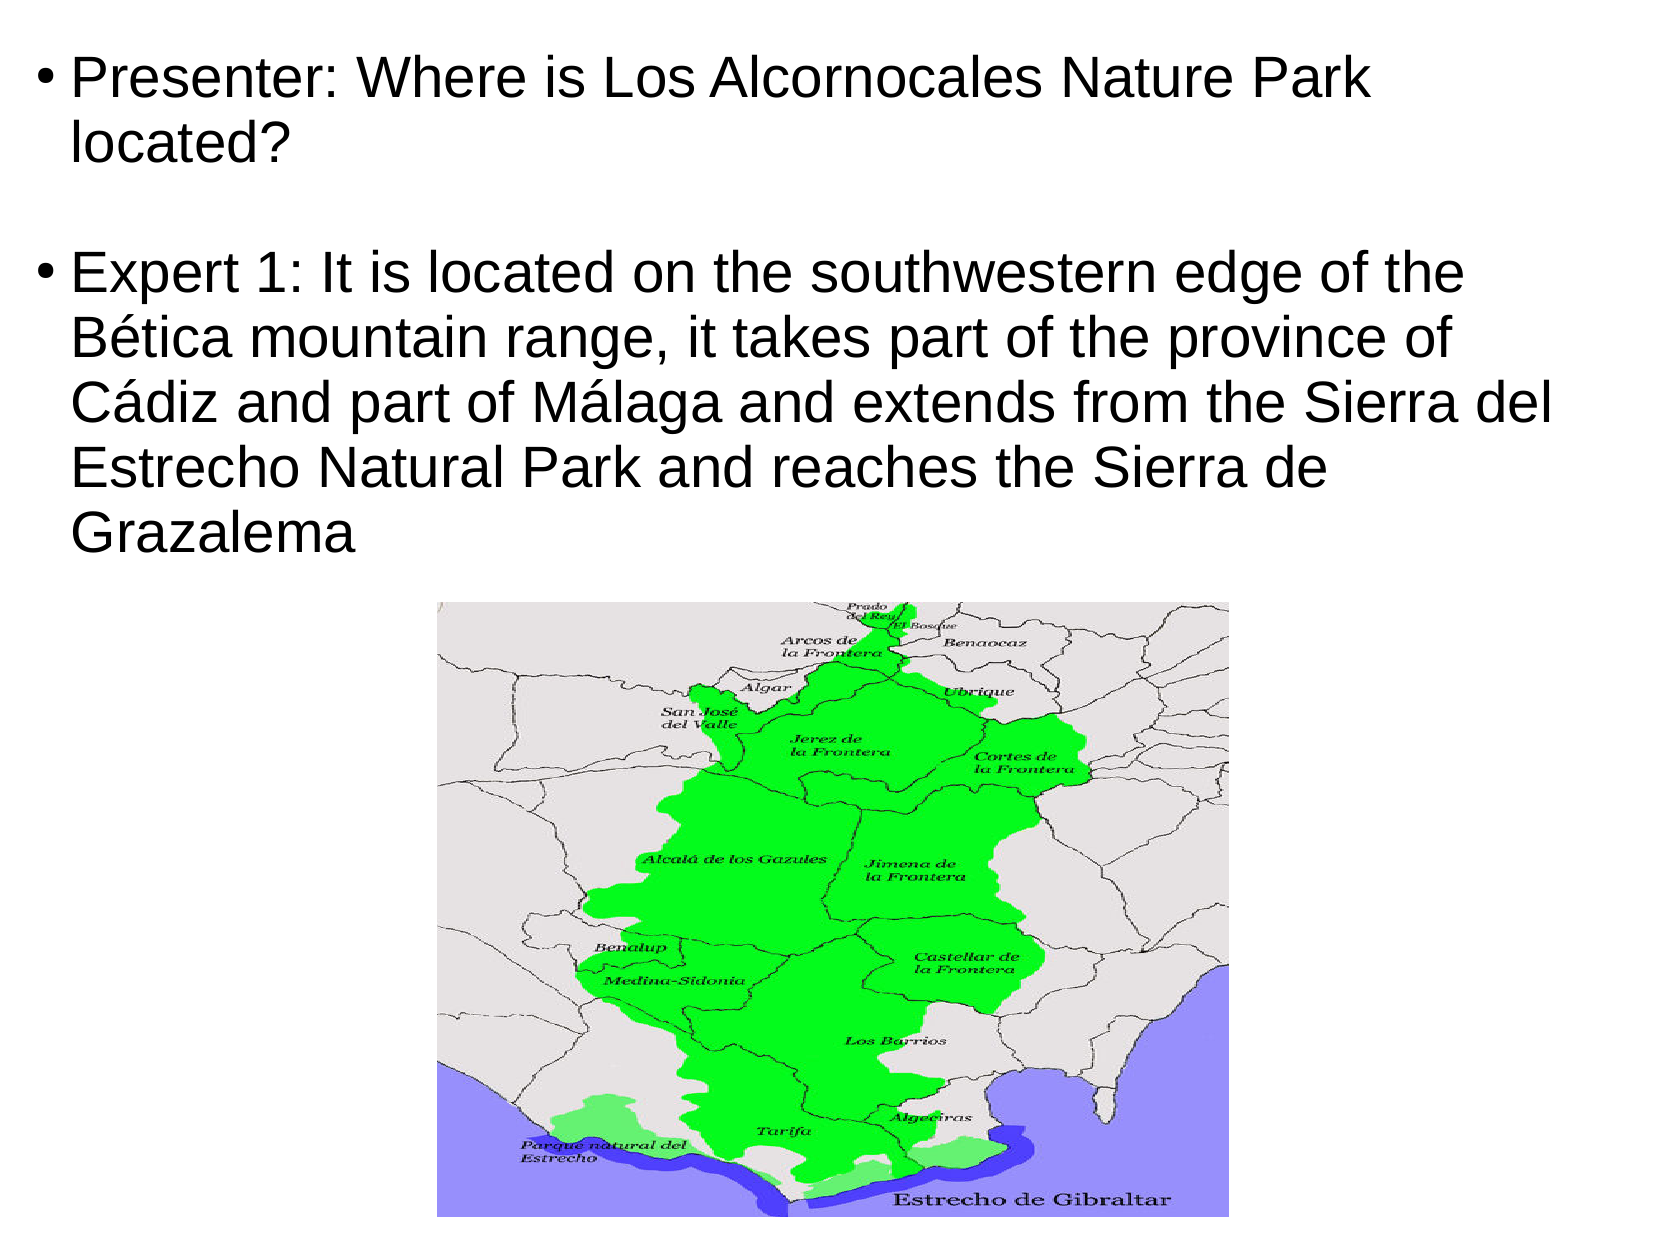

# Presenter: Where is Los Alcornocales Nature Park located?
Expert 1: It is located on the southwestern edge of the Bética mountain range, it takes part of the province of Cádiz and part of Málaga and extends from the Sierra del Estrecho Natural Park and reaches the Sierra de Grazalema